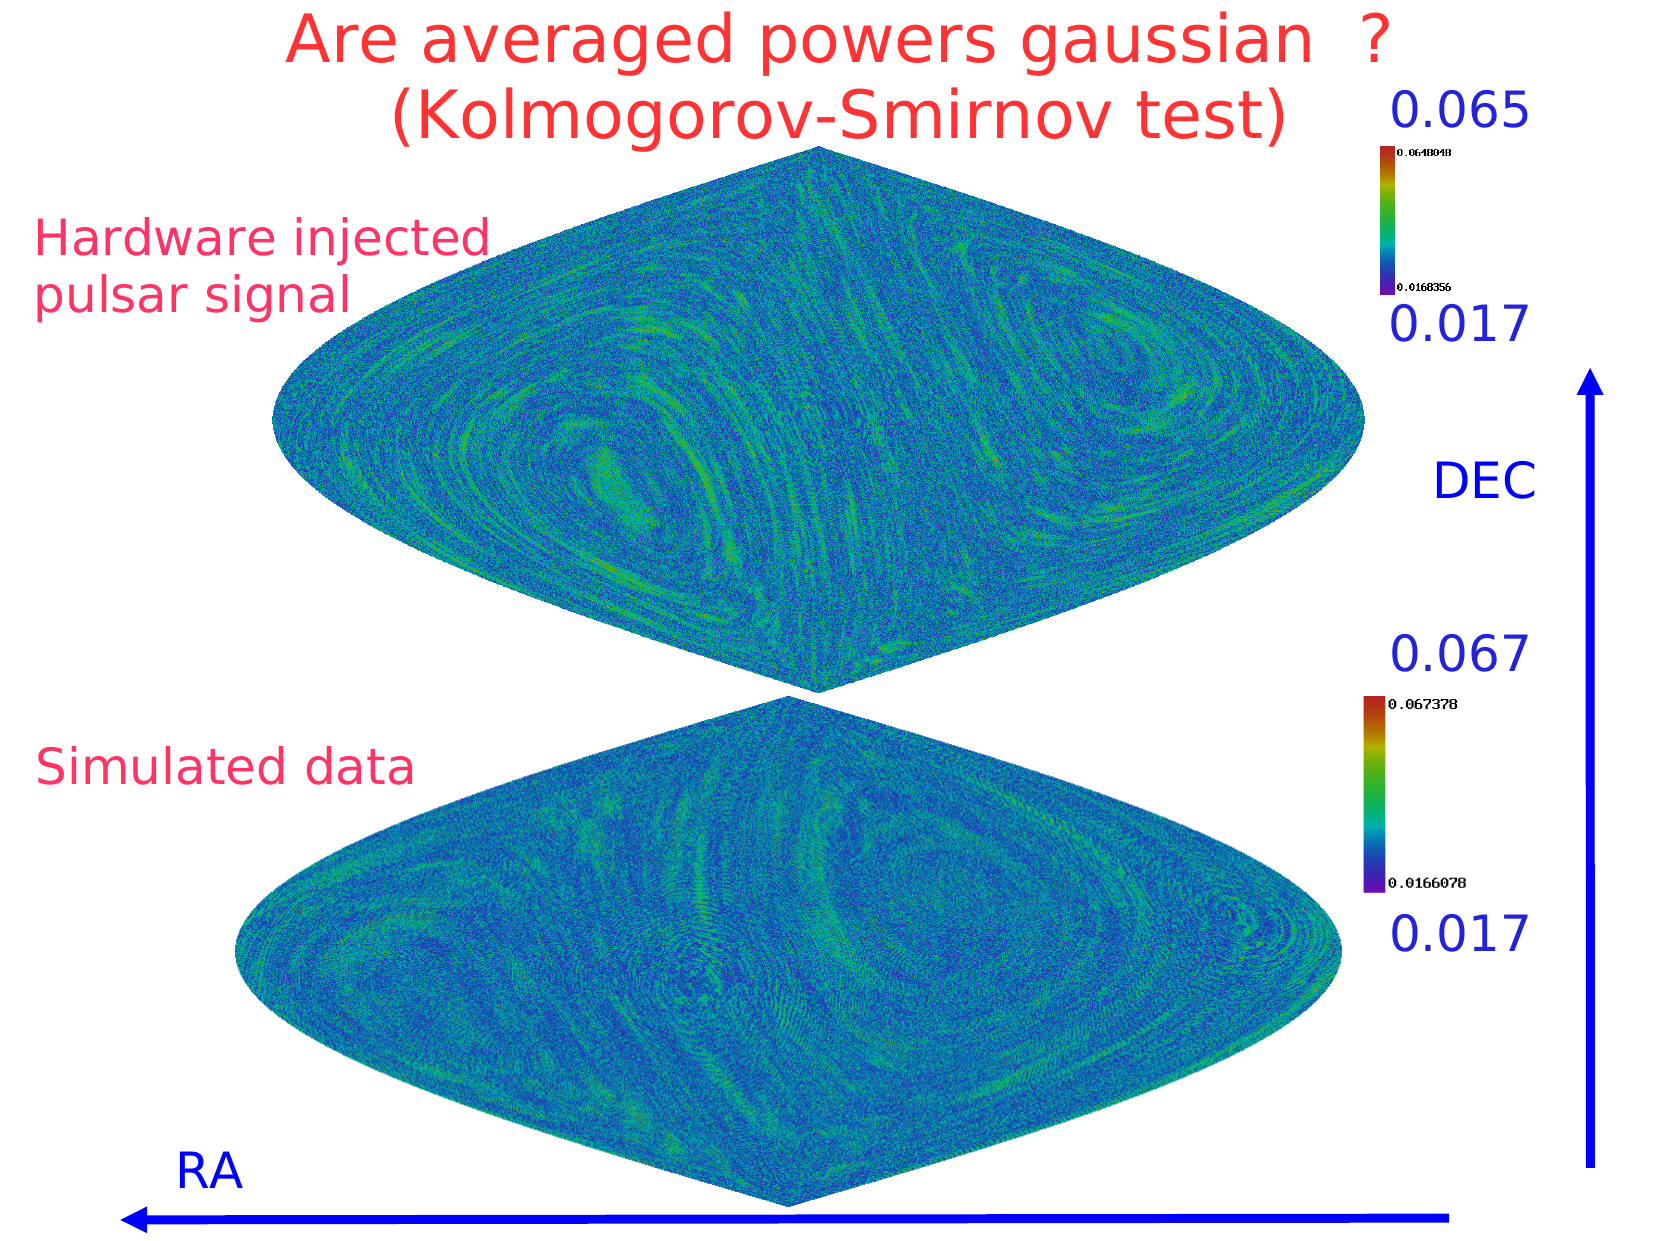

# Are averaged powers gaussian ? (Kolmogorov-Smirnov test)
0.065
Hardware injected pulsar signal
0.017
DEC
0.067
Simulated data
0.017
RA